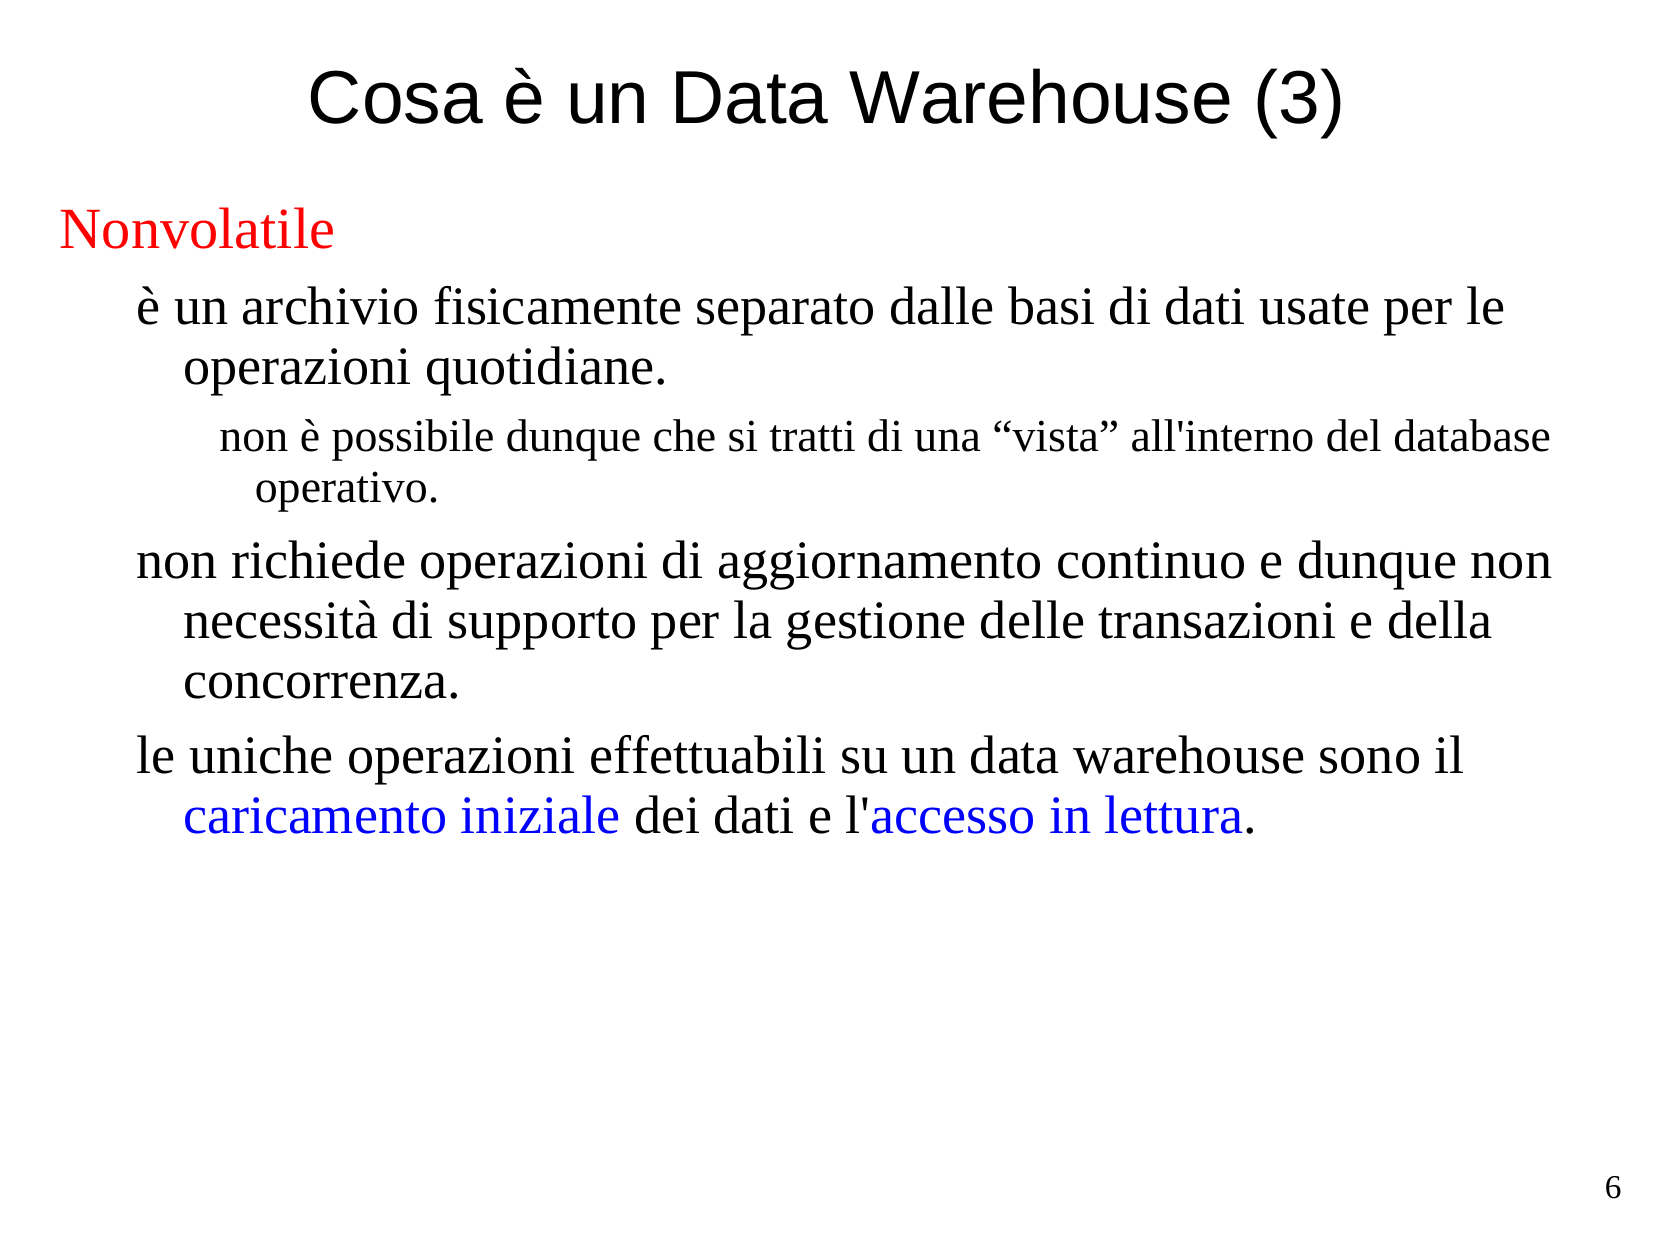

# Cosa è un Data Warehouse (3)
Nonvolatile
è un archivio fisicamente separato dalle basi di dati usate per le operazioni quotidiane.
non è possibile dunque che si tratti di una “vista” all'interno del database operativo.
non richiede operazioni di aggiornamento continuo e dunque non necessità di supporto per la gestione delle transazioni e della concorrenza.
le uniche operazioni effettuabili su un data warehouse sono il caricamento iniziale dei dati e l'accesso in lettura.